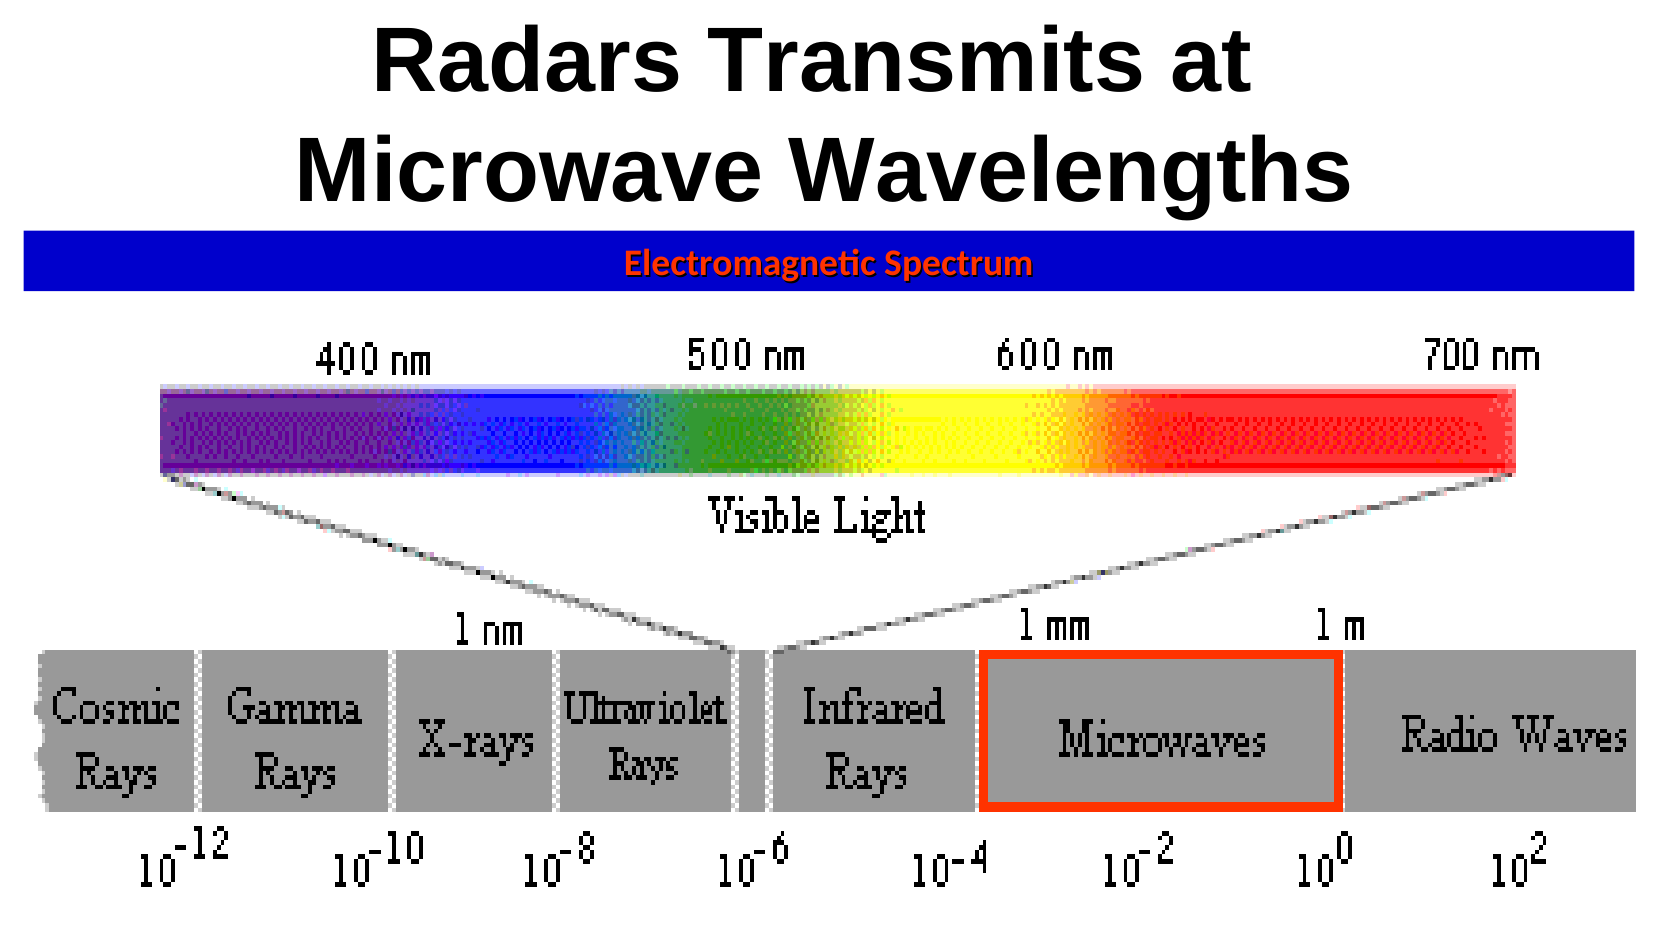

# Radars Transmits at Microwave Wavelengths
Electromagnetic Spectrum